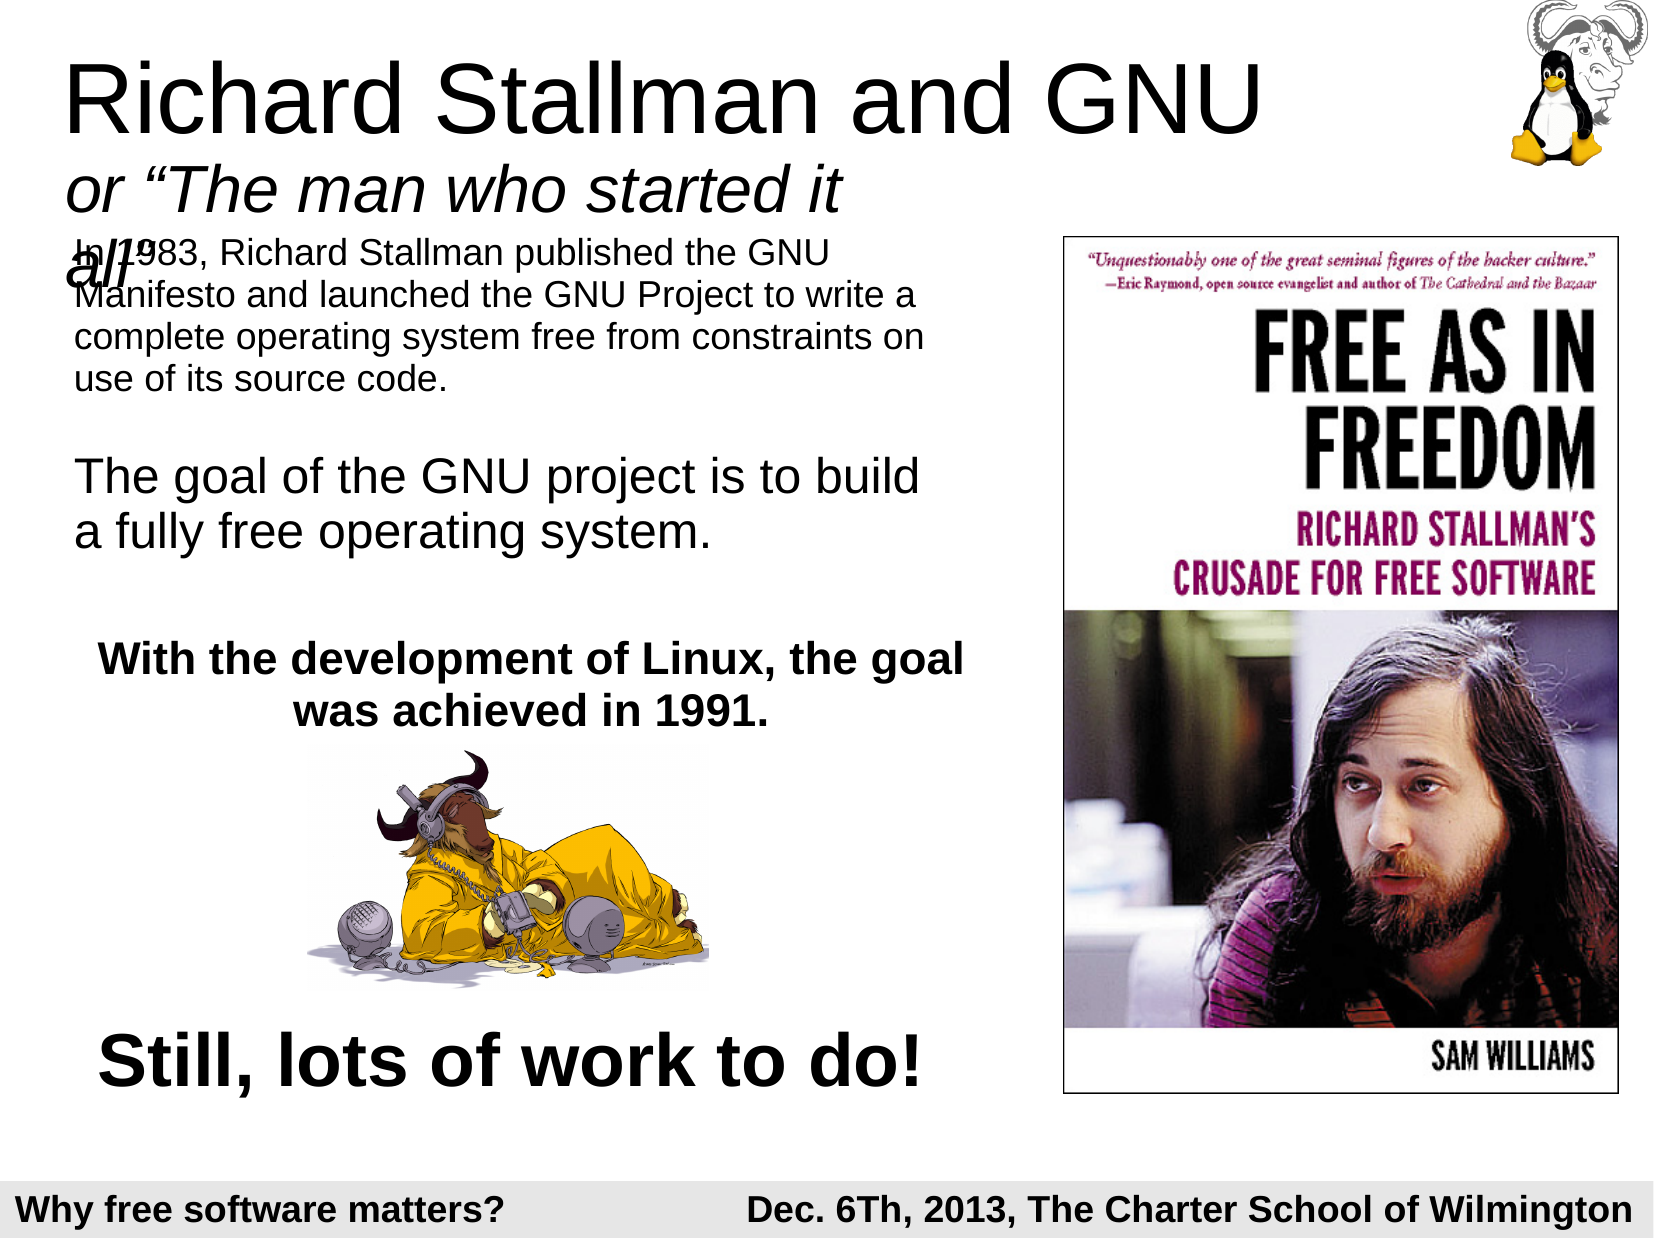

Richard Stallman and GNU
or “The man who started it all”
In 1983, Richard Stallman published the GNU Manifesto and launched the GNU Project to write a complete operating system free from constraints on use of its source code.
The goal of the GNU project is to build a fully free operating system.
With the development of Linux, the goal was achieved in 1991.
Still, lots of work to do!
Why free software matters? Dec. 6Th, 2013, The Charter School of Wilmington